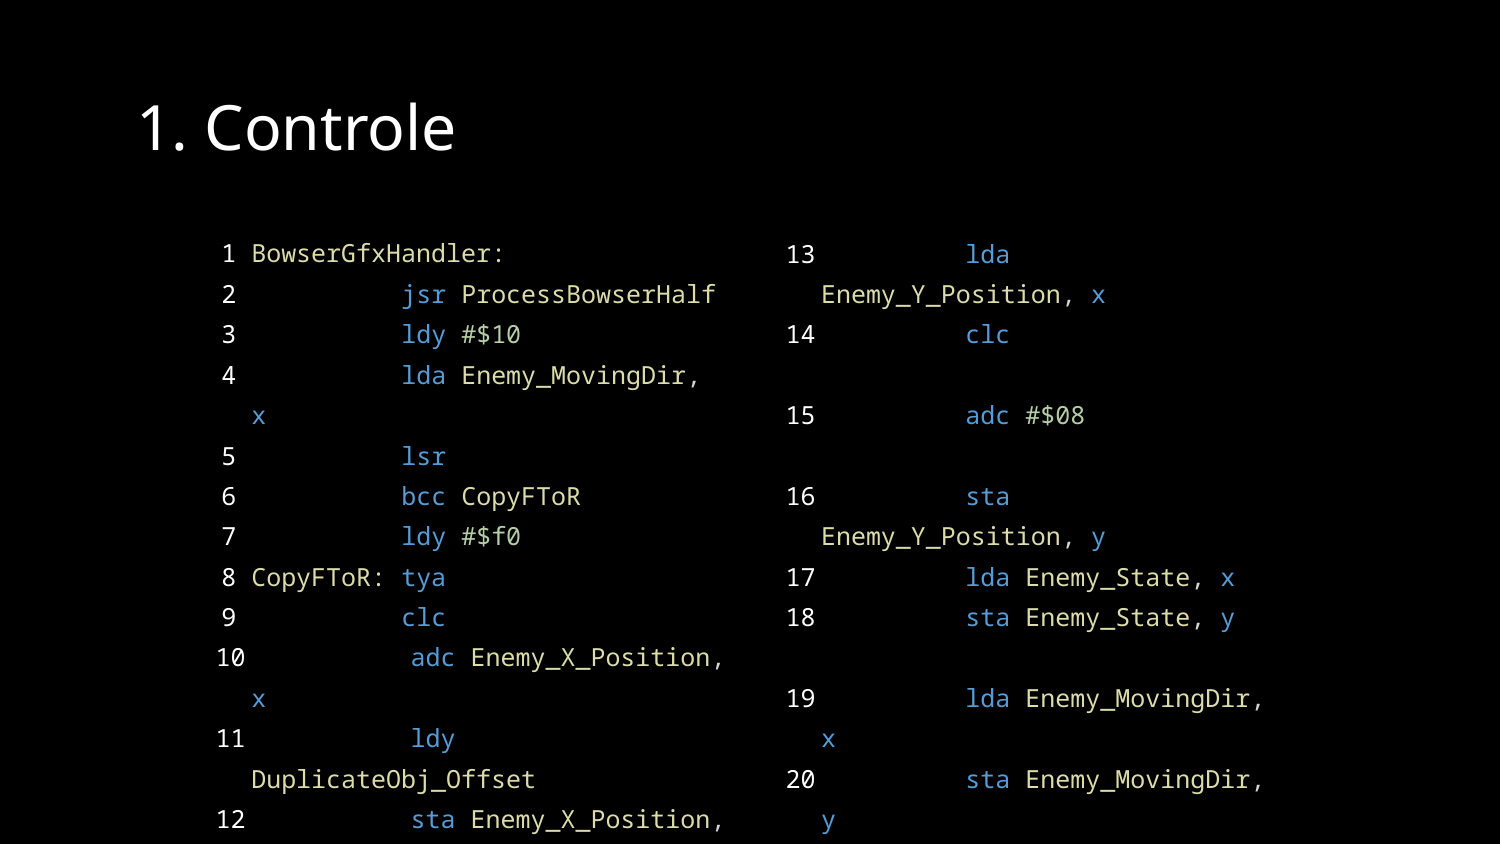

# 1. Controle
BowserGfxHandler:
 jsr ProcessBowserHalf
 ldy #$10
 lda Enemy_MovingDir, x
 lsr
 bcc CopyFToR
 ldy #$f0
CopyFToR: tya
 clc
 adc Enemy_X_Position, x
 ldy DuplicateObj_Offset
 sta Enemy_X_Position, y
 lda Enemy_Y_Position, x
 clc
 adc #$08
 sta Enemy_Y_Position, y
 lda Enemy_State, x
 sta Enemy_State, y
 lda Enemy_MovingDir, x
 sta Enemy_MovingDir, y
 lda ObjectOffset
 pha
 ldx DuplicateObj_Offset
 stx ObjectOffset